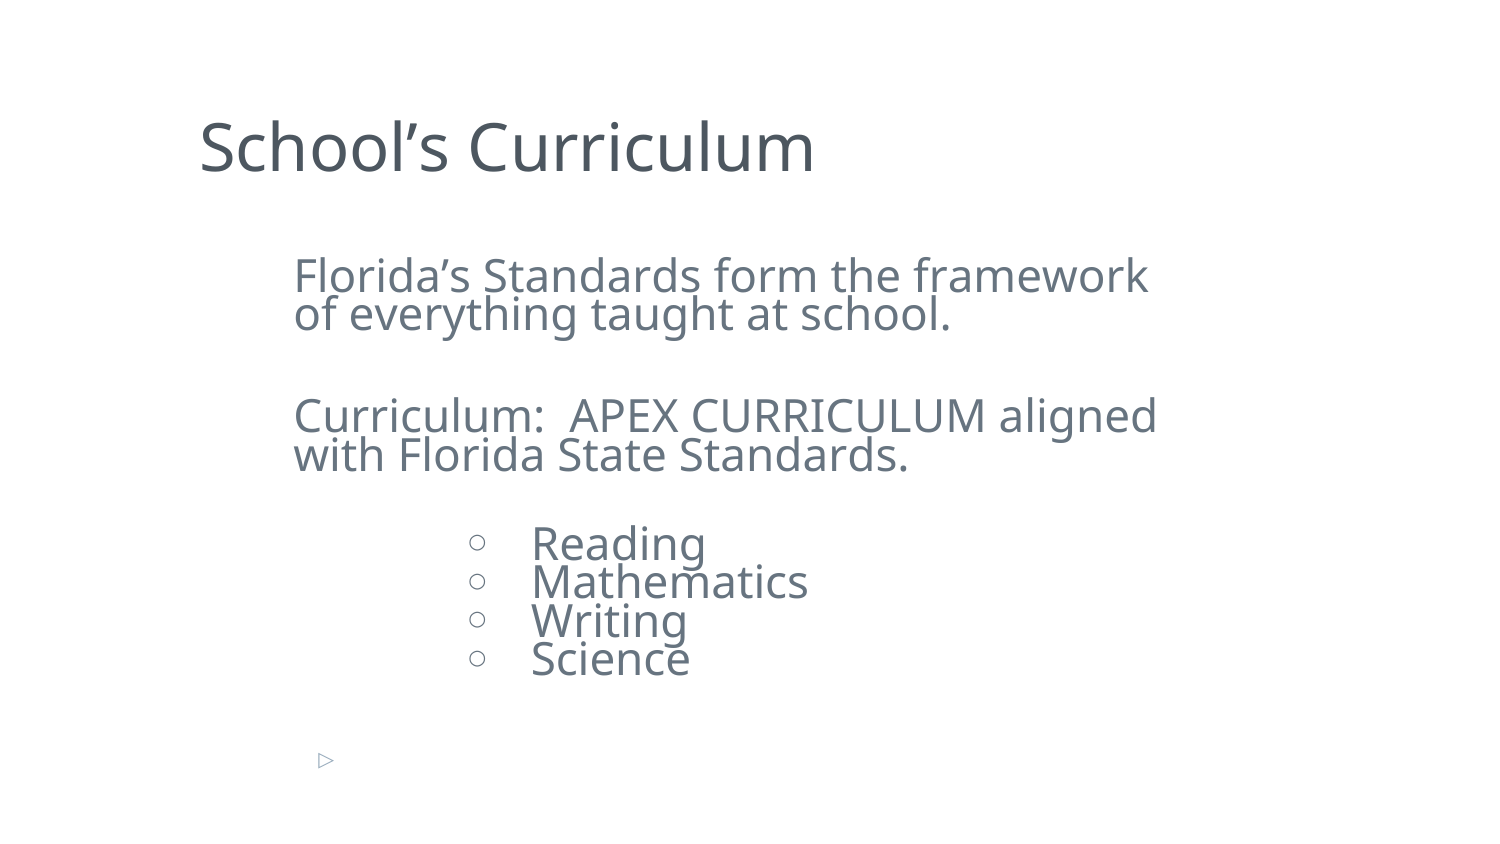

School’s Curriculum
# Florida’s Standards form the framework of everything taught at school.
Curriculum: APEX CURRICULUM aligned with Florida State Standards.
Reading
Mathematics
Writing
Science